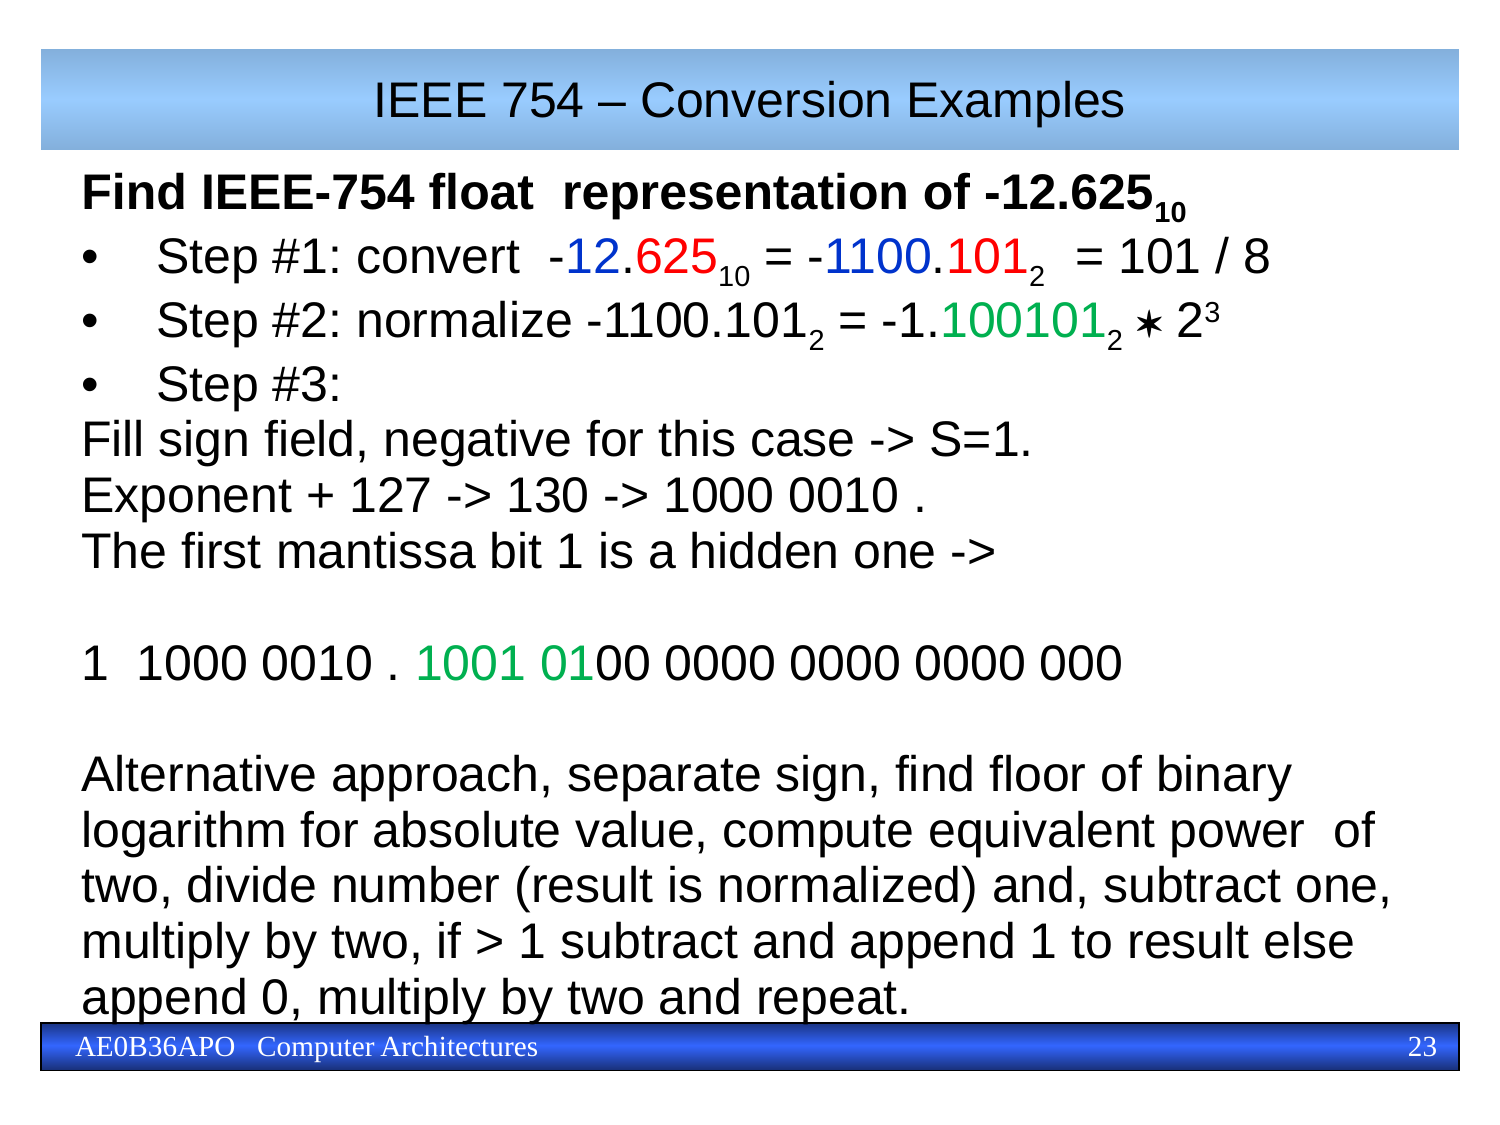

# IEEE 754 – Conversion Examples
Find IEEE-754 float representation of -12.62510
•	Step #1: convert -12.62510 = -1100.1012 = 101 / 8
•	Step #2: normalize -1100.1012 = -1.1001012 * 23
•	Step #3:
Fill sign field, negative for this case -> S=1.
Exponent + 127 -> 130 -> 1000 0010 .
The first mantissa bit 1 is a hidden one ->
1 1000 0010 . 1001 0100 0000 0000 0000 000
Alternative approach, separate sign, find floor of binary logarithm for absolute value, compute equivalent power of two, divide number (result is normalized) and, subtract one, multiply by two, if > 1 subtract and append 1 to result else append 0, multiply by two and repeat.
AE0B36APO Computer Architectures
23